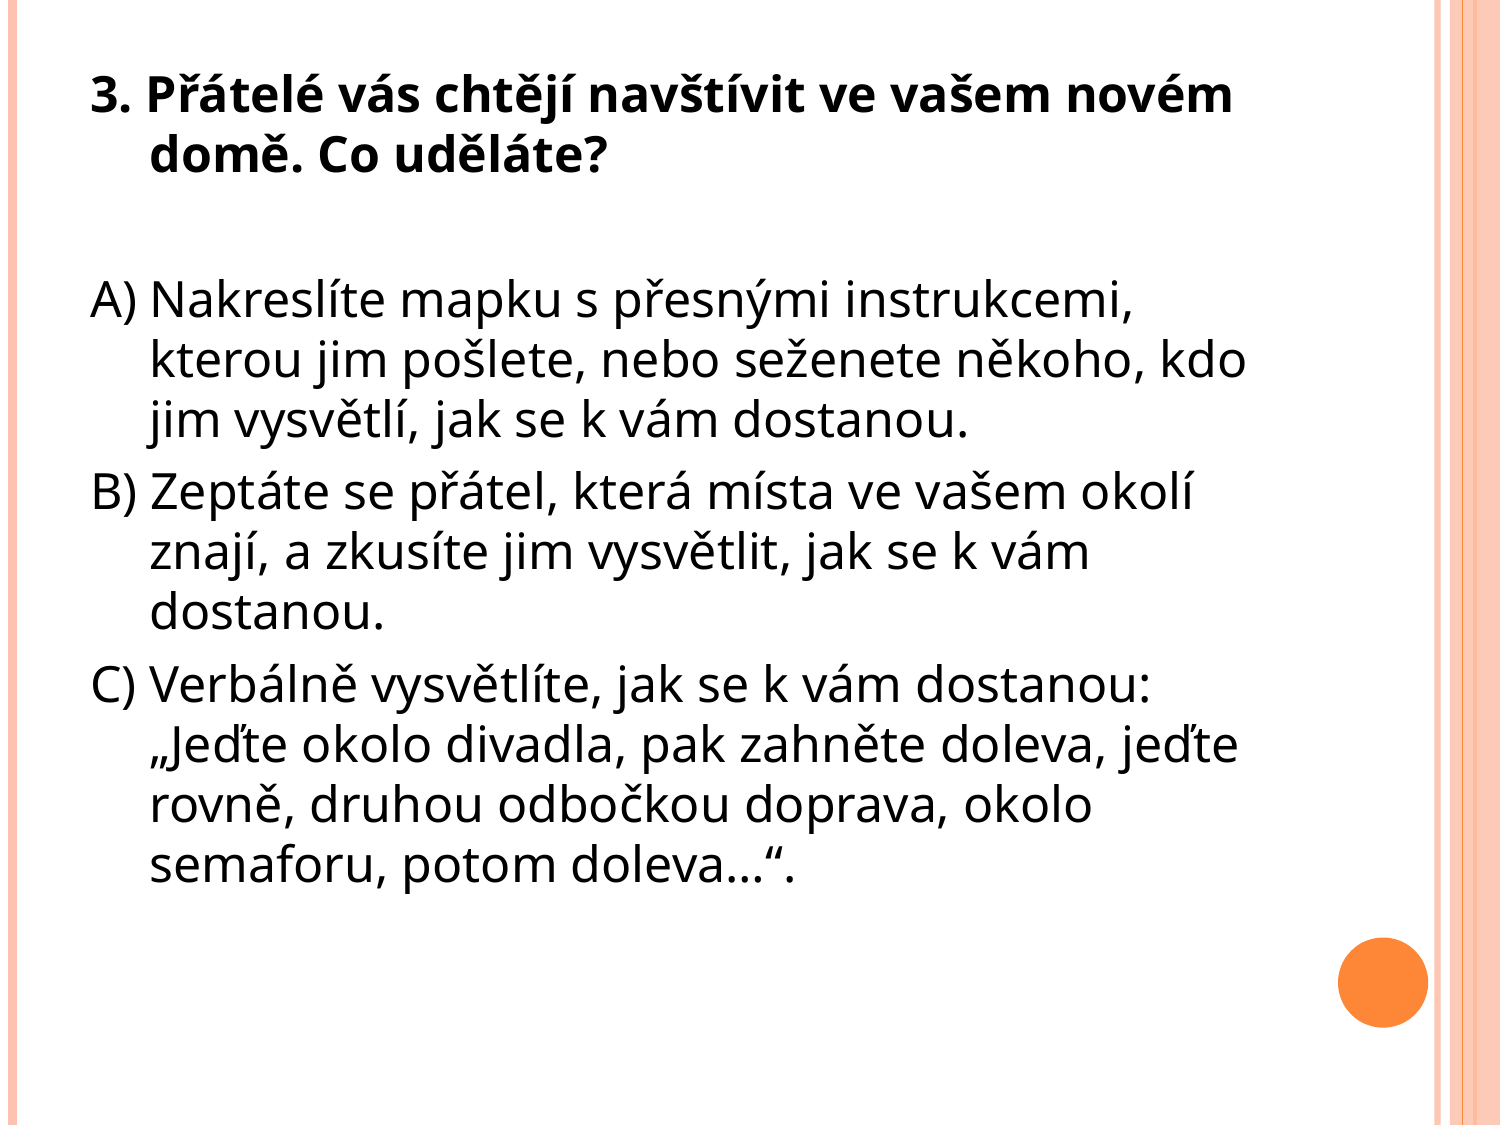

#
3. Přátelé vás chtějí navštívit ve vašem novém domě. Co uděláte?
A) Nakreslíte mapku s přesnými instrukcemi, kterou jim pošlete, nebo seženete někoho, kdo jim vysvětlí, jak se k vám dostanou.
B) Zeptáte se přátel, která místa ve vašem okolí znají, a zkusíte jim vysvětlit, jak se k vám dostanou.
C) Verbálně vysvětlíte, jak se k vám dostanou: „Jeďte okolo divadla, pak zahněte doleva, jeďte rovně, druhou odbočkou doprava, okolo semaforu, potom doleva…“.